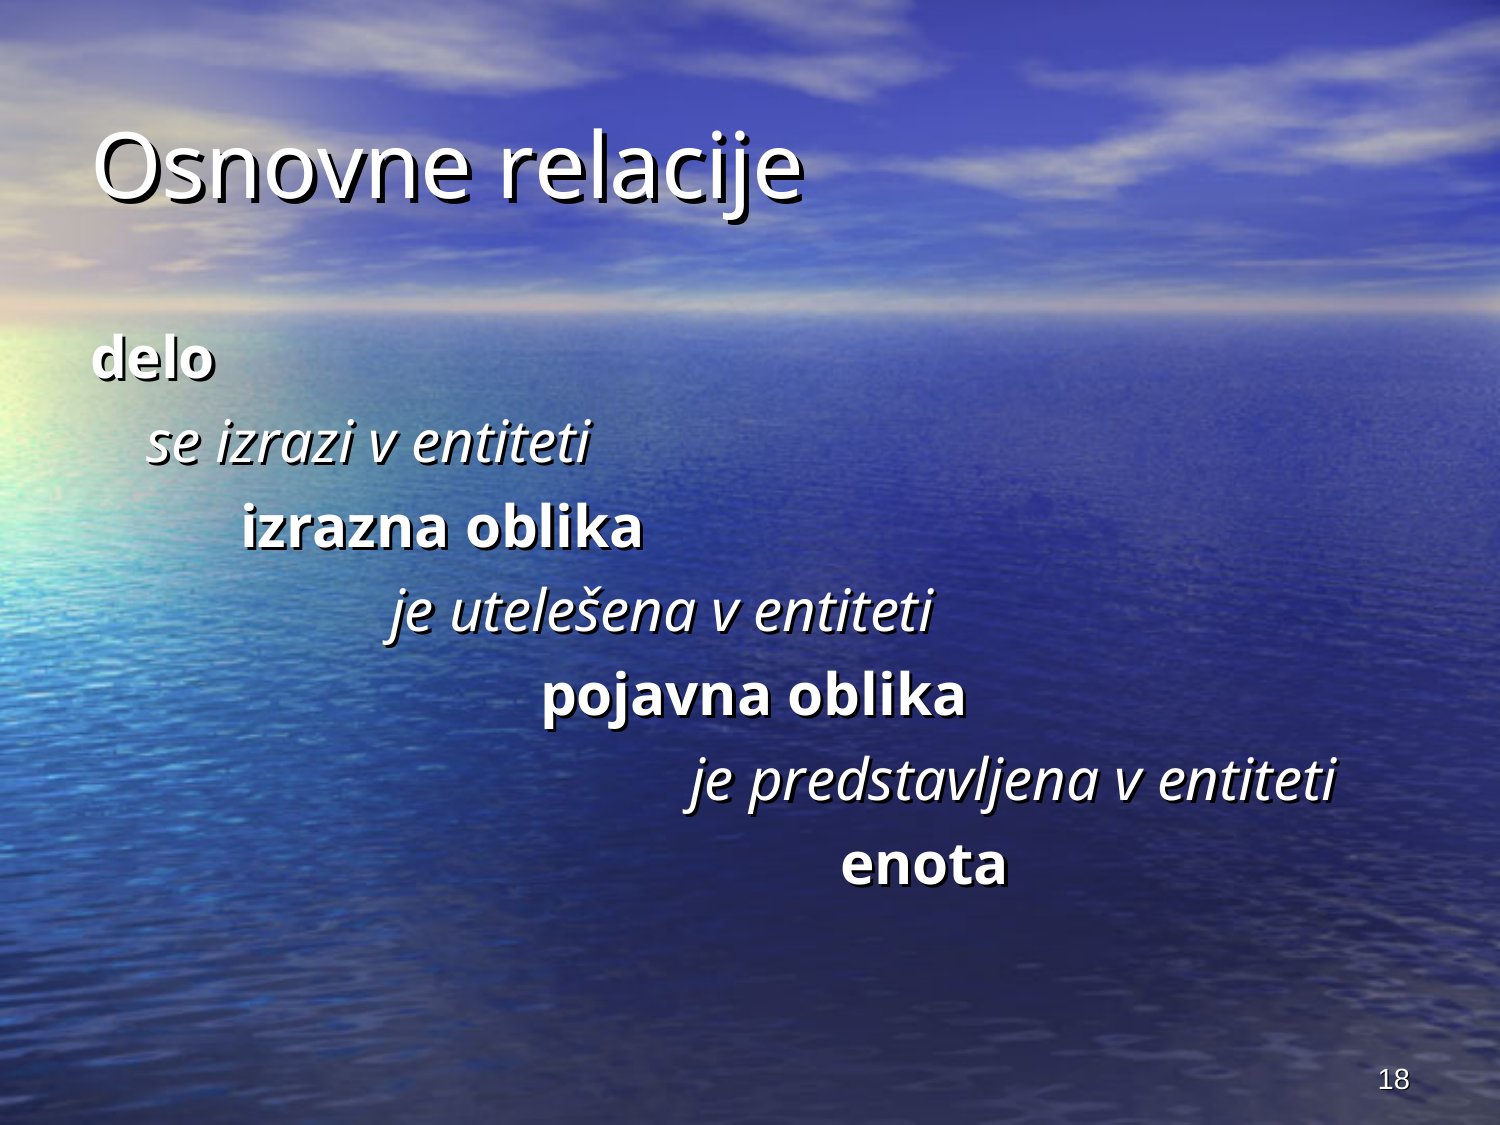

# Osnovne relacije
delo
	se izrazi v entiteti
		izrazna oblika
			je utelešena v entiteti
				pojavna oblika
					je predstavljena v entiteti
						enota